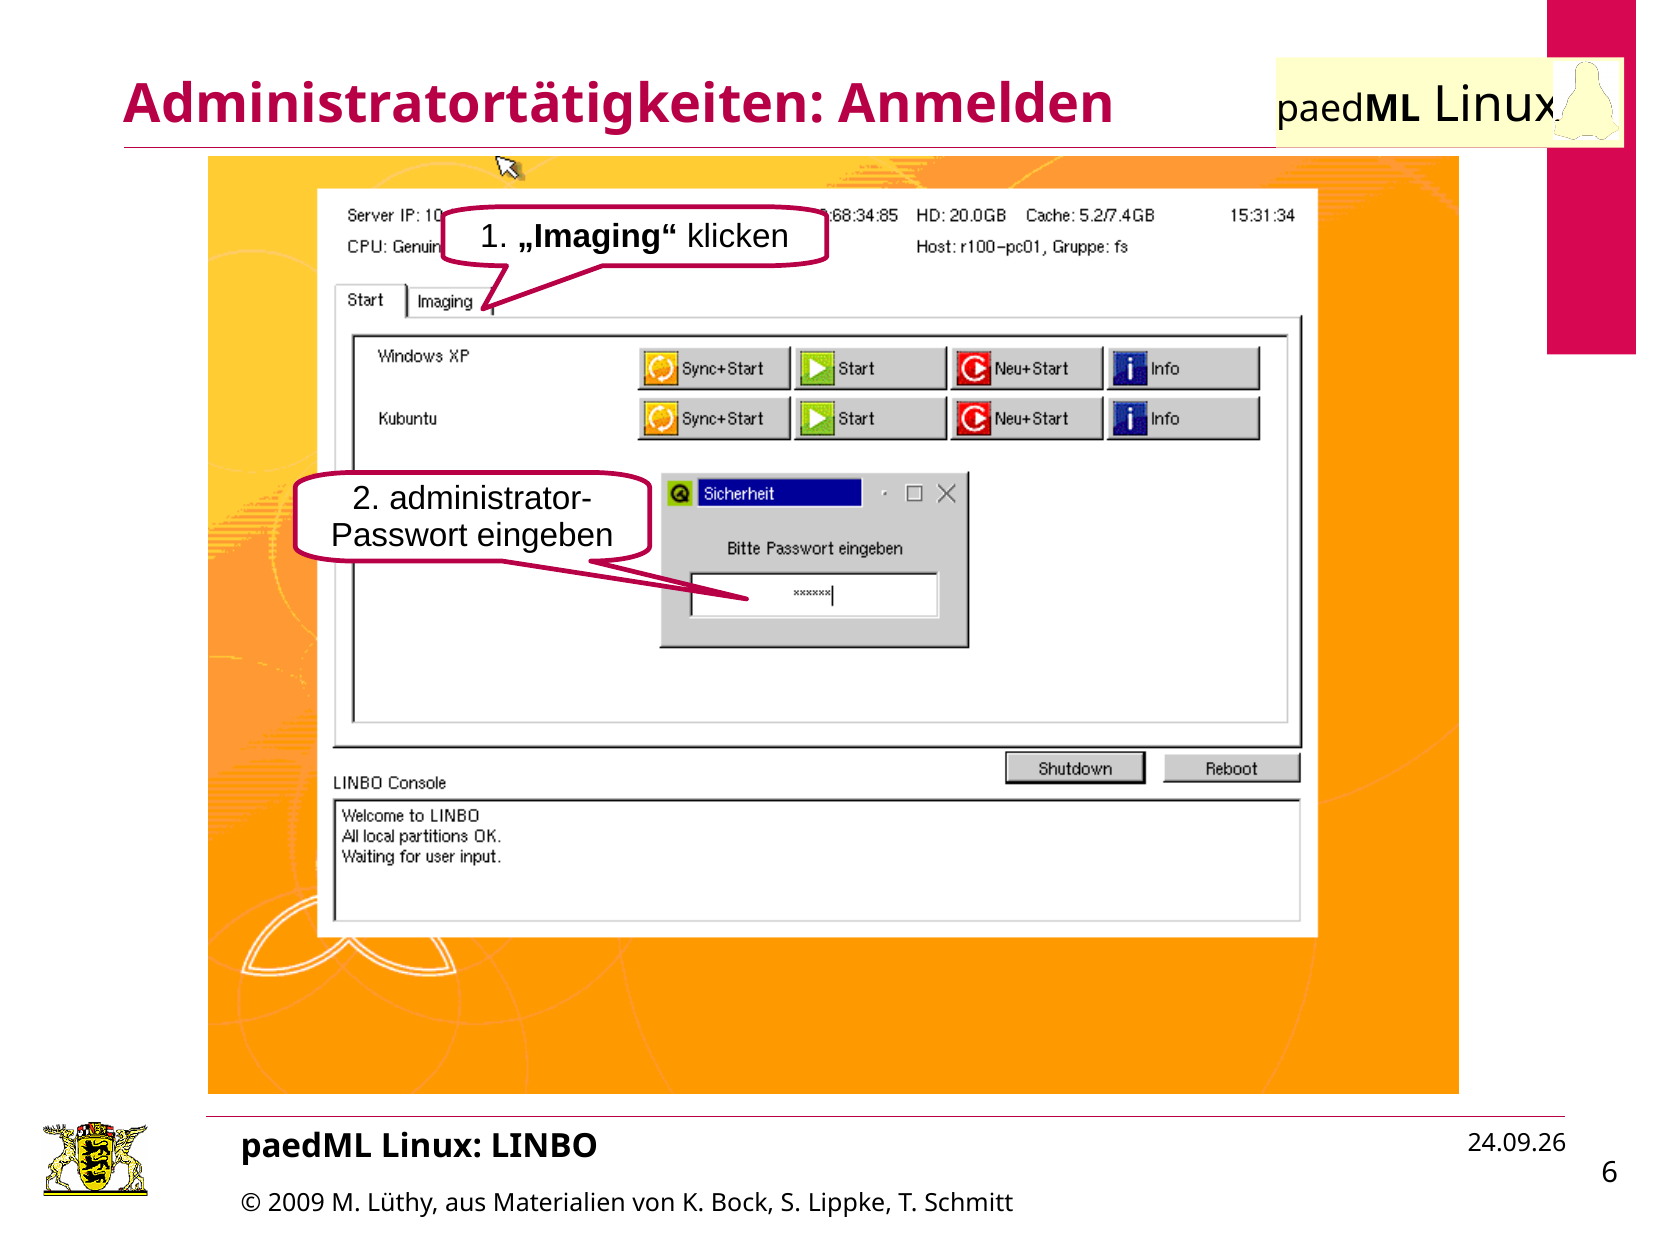

# Administratortätigkeiten: Anmelden
1. „Imaging“ klicken
2. administrator-Passwort eingeben
© M. Lüthy, J. von der Ruhr, G. Rabus, M. Müller
6